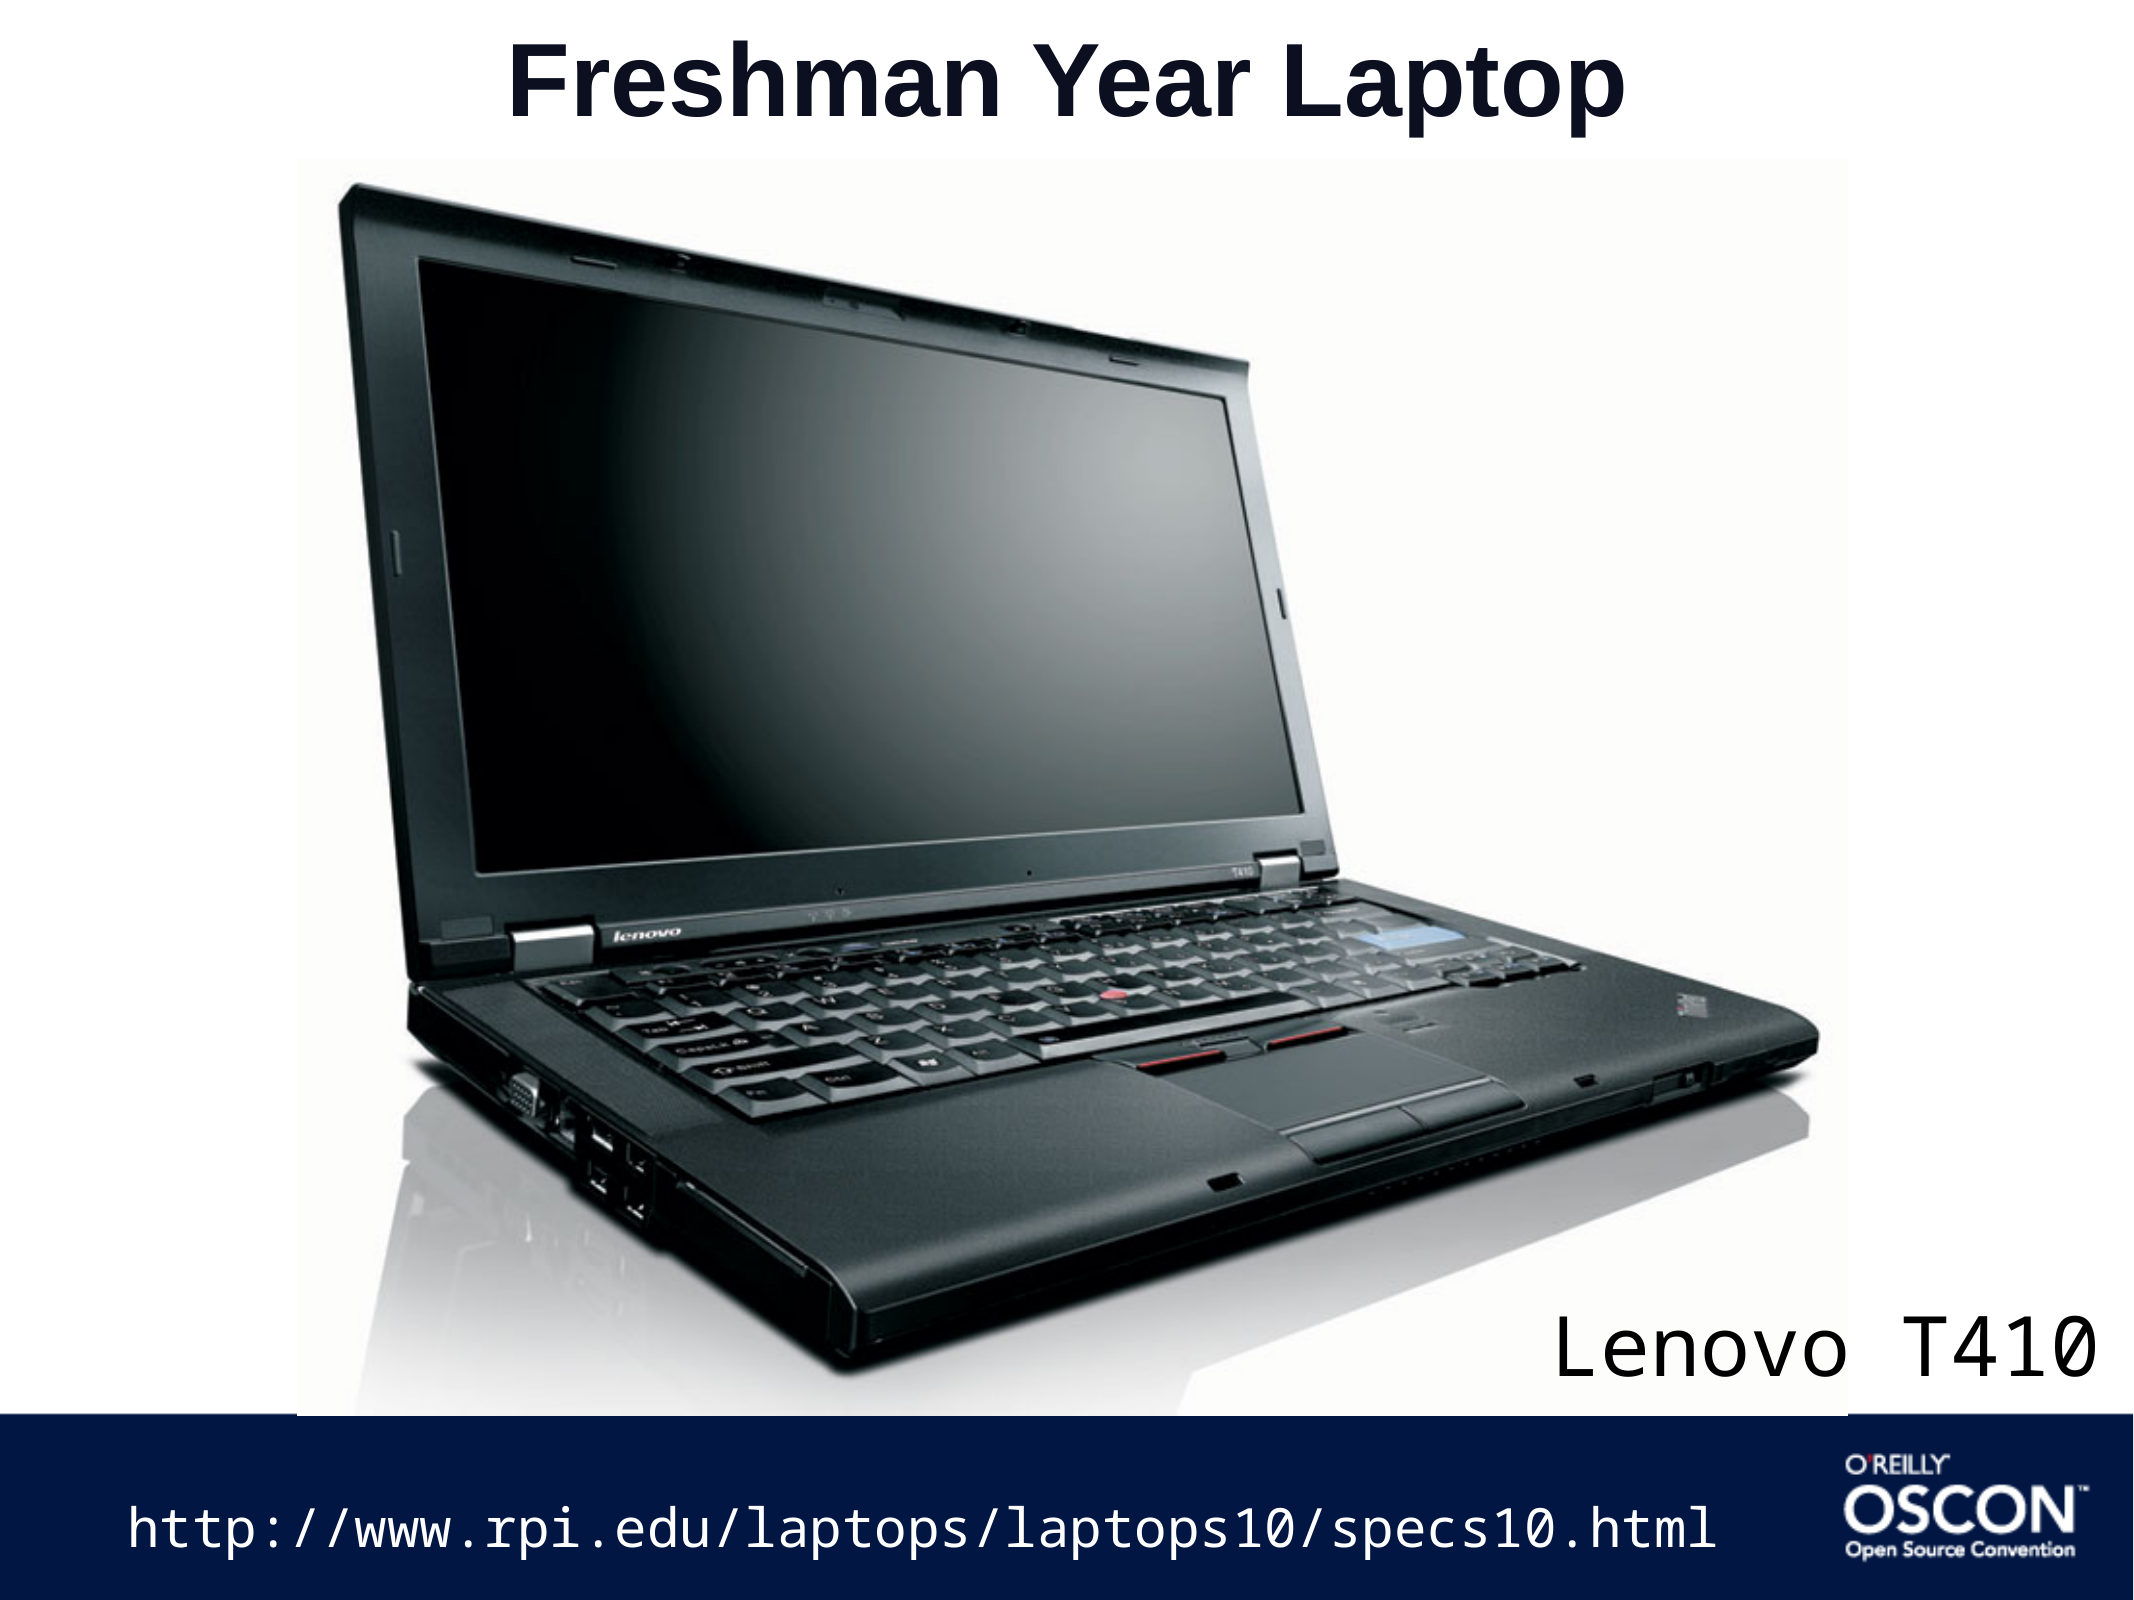

# Freshman Year Laptop
Lenovo T410
http://www.rpi.edu/laptops/laptops10/specs10.html